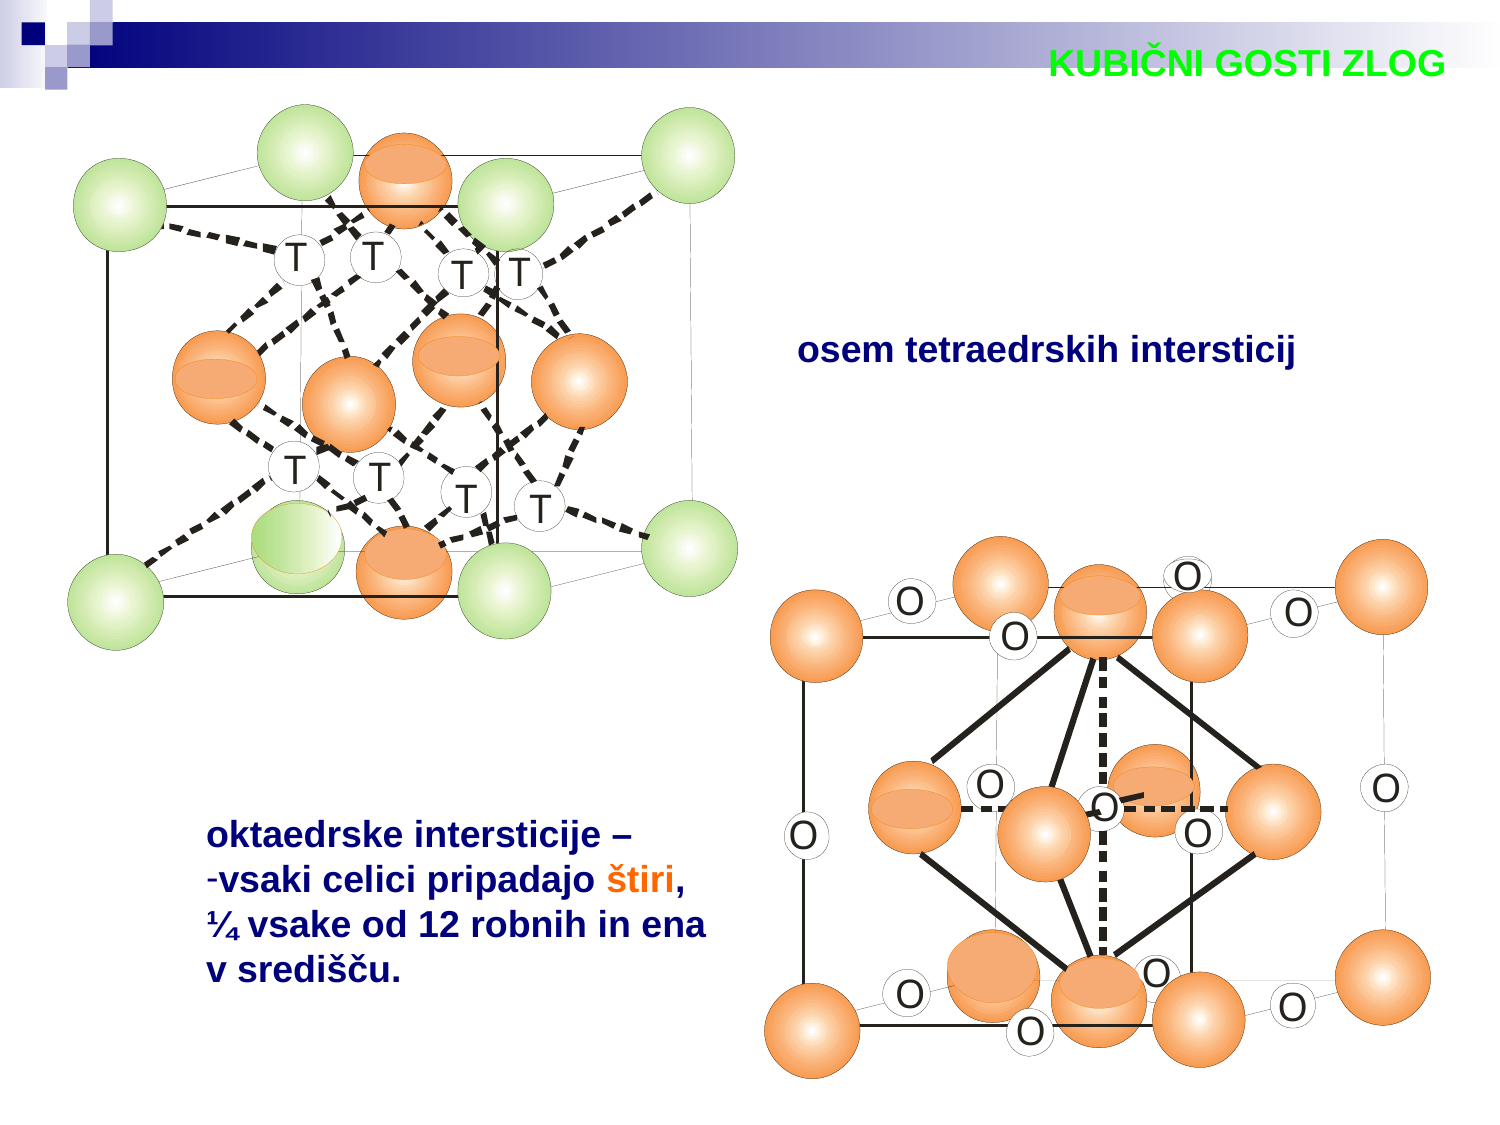

KUBIČNI GOSTI ZLOG
osem tetraedrskih intersticij
oktaedrske intersticije –
vsaki celici pripadajo štiri,
¼ vsake od 12 robnih in ena
v središču.